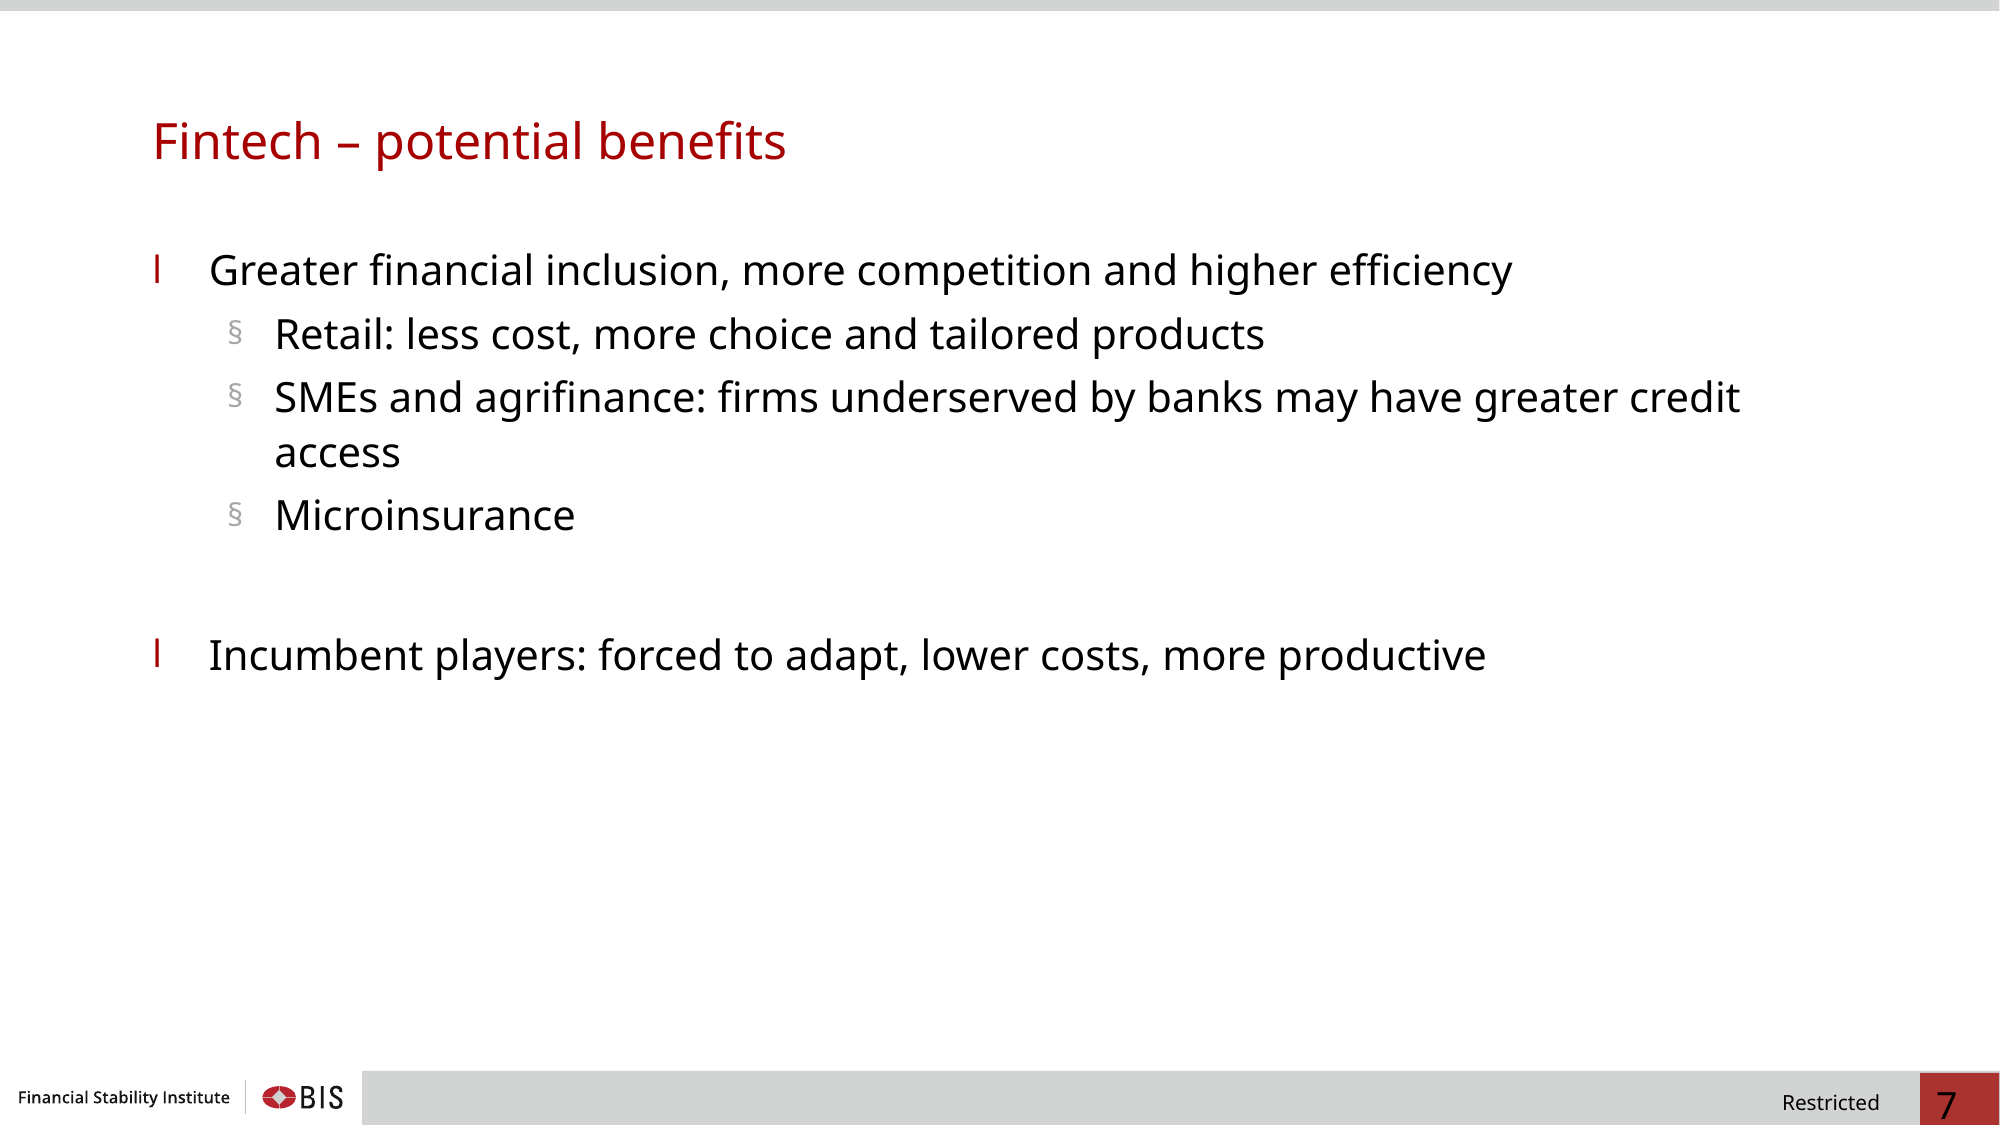

# Fintech – potential benefits
Greater financial inclusion, more competition and higher efficiency
Retail: less cost, more choice and tailored products
SMEs and agrifinance: firms underserved by banks may have greater credit access
Microinsurance
Incumbent players: forced to adapt, lower costs, more productive